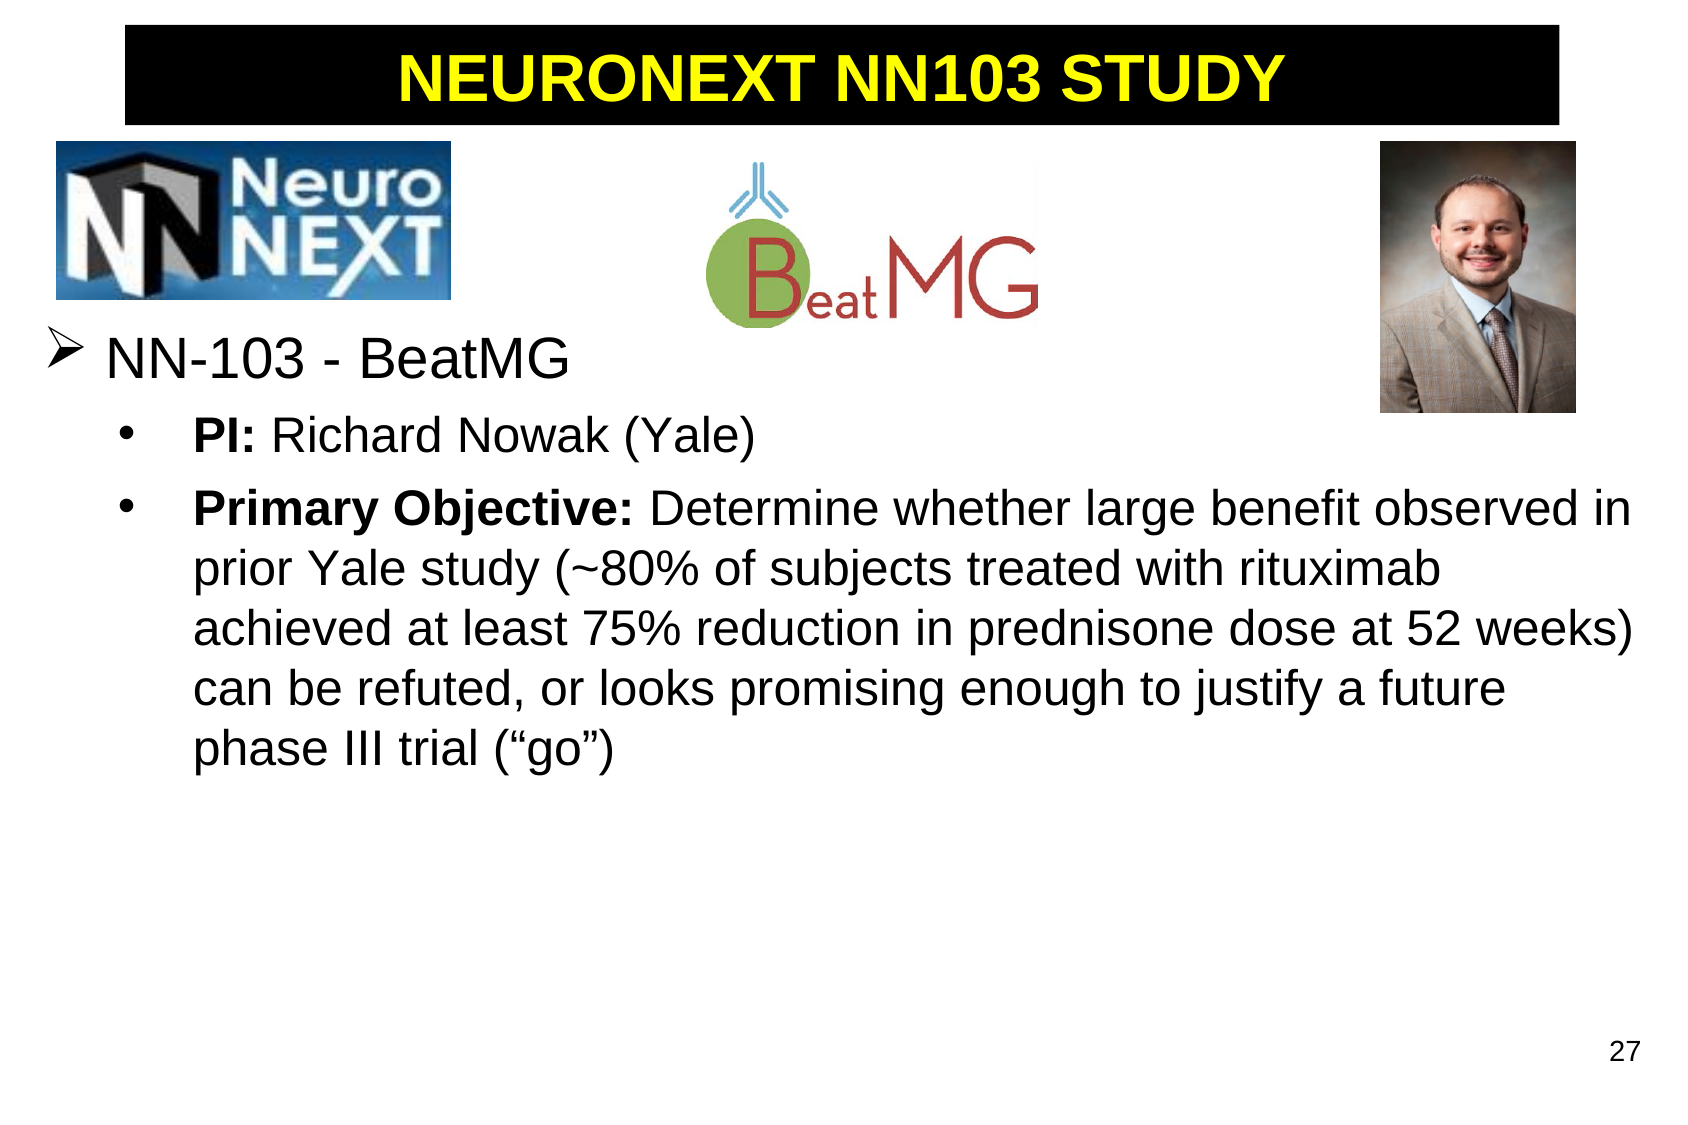

# NEURONEXT NN103 STUDY
 NN-103 - BeatMG
PI: Richard Nowak (Yale)
Primary Objective: Determine whether large benefit observed in prior Yale study (~80% of subjects treated with rituximab achieved at least 75% reduction in prednisone dose at 52 weeks) can be refuted, or looks promising enough to justify a future phase III trial (“go”)